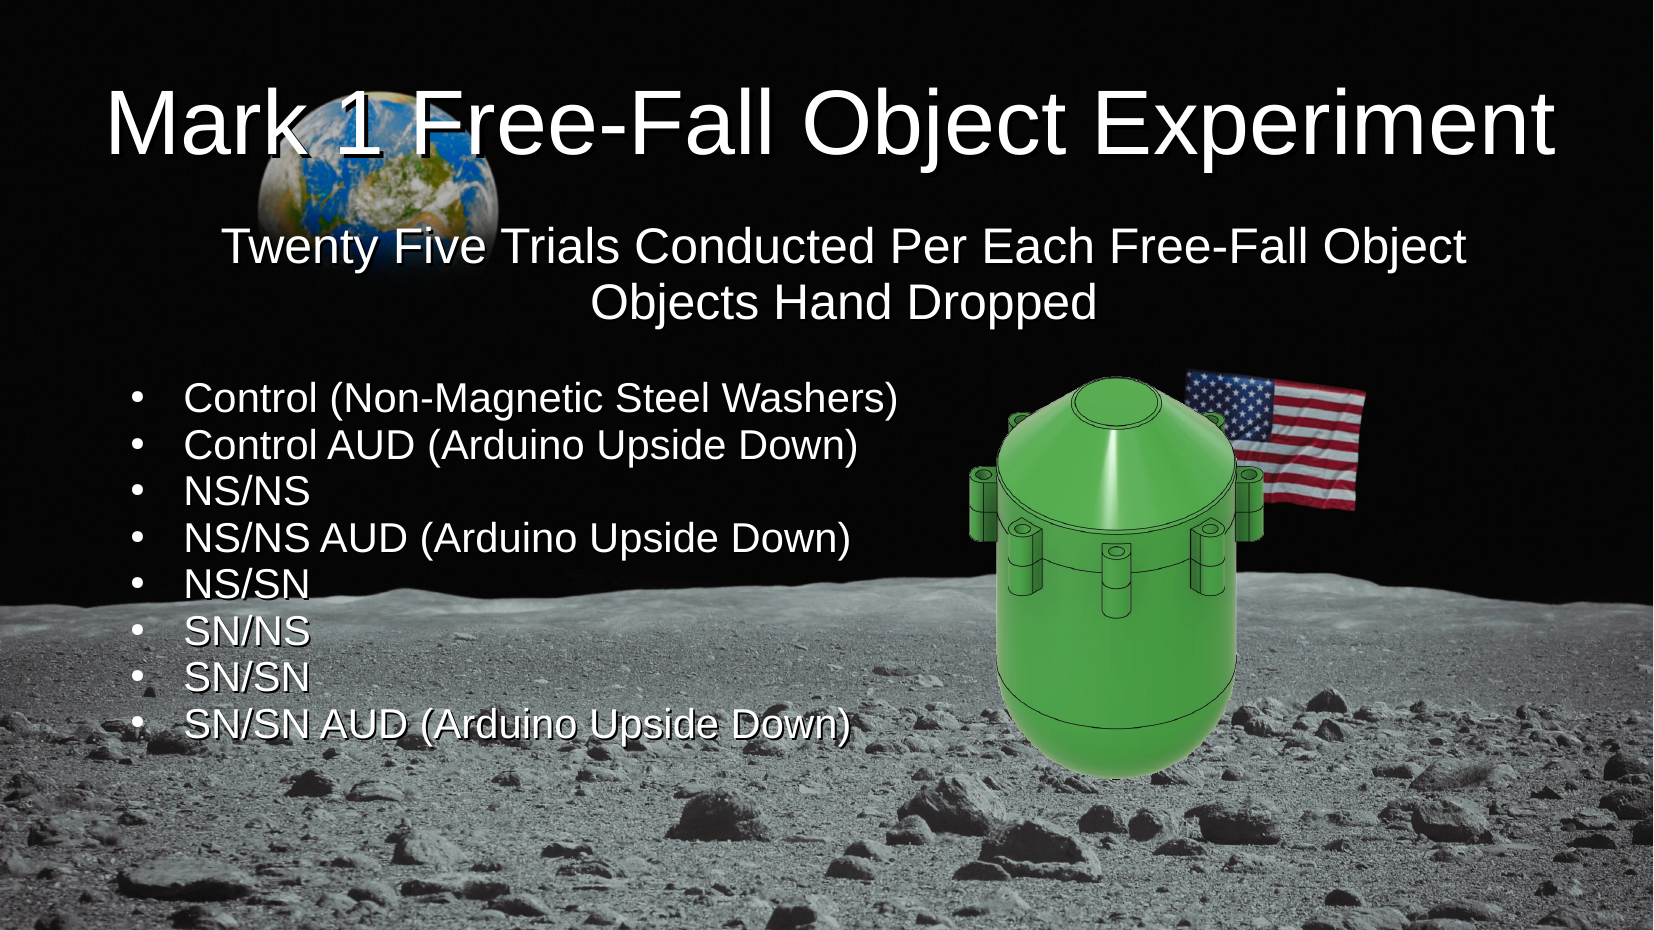

# Mark 1 Free-Fall Object Experiment
Twenty Five Trials Conducted Per Each Free-Fall Object
Objects Hand Dropped
Control (Non-Magnetic Steel Washers)
Control AUD (Arduino Upside Down)
NS/NS
NS/NS AUD (Arduino Upside Down)
NS/SN
SN/NS
SN/SN
SN/SN AUD (Arduino Upside Down)